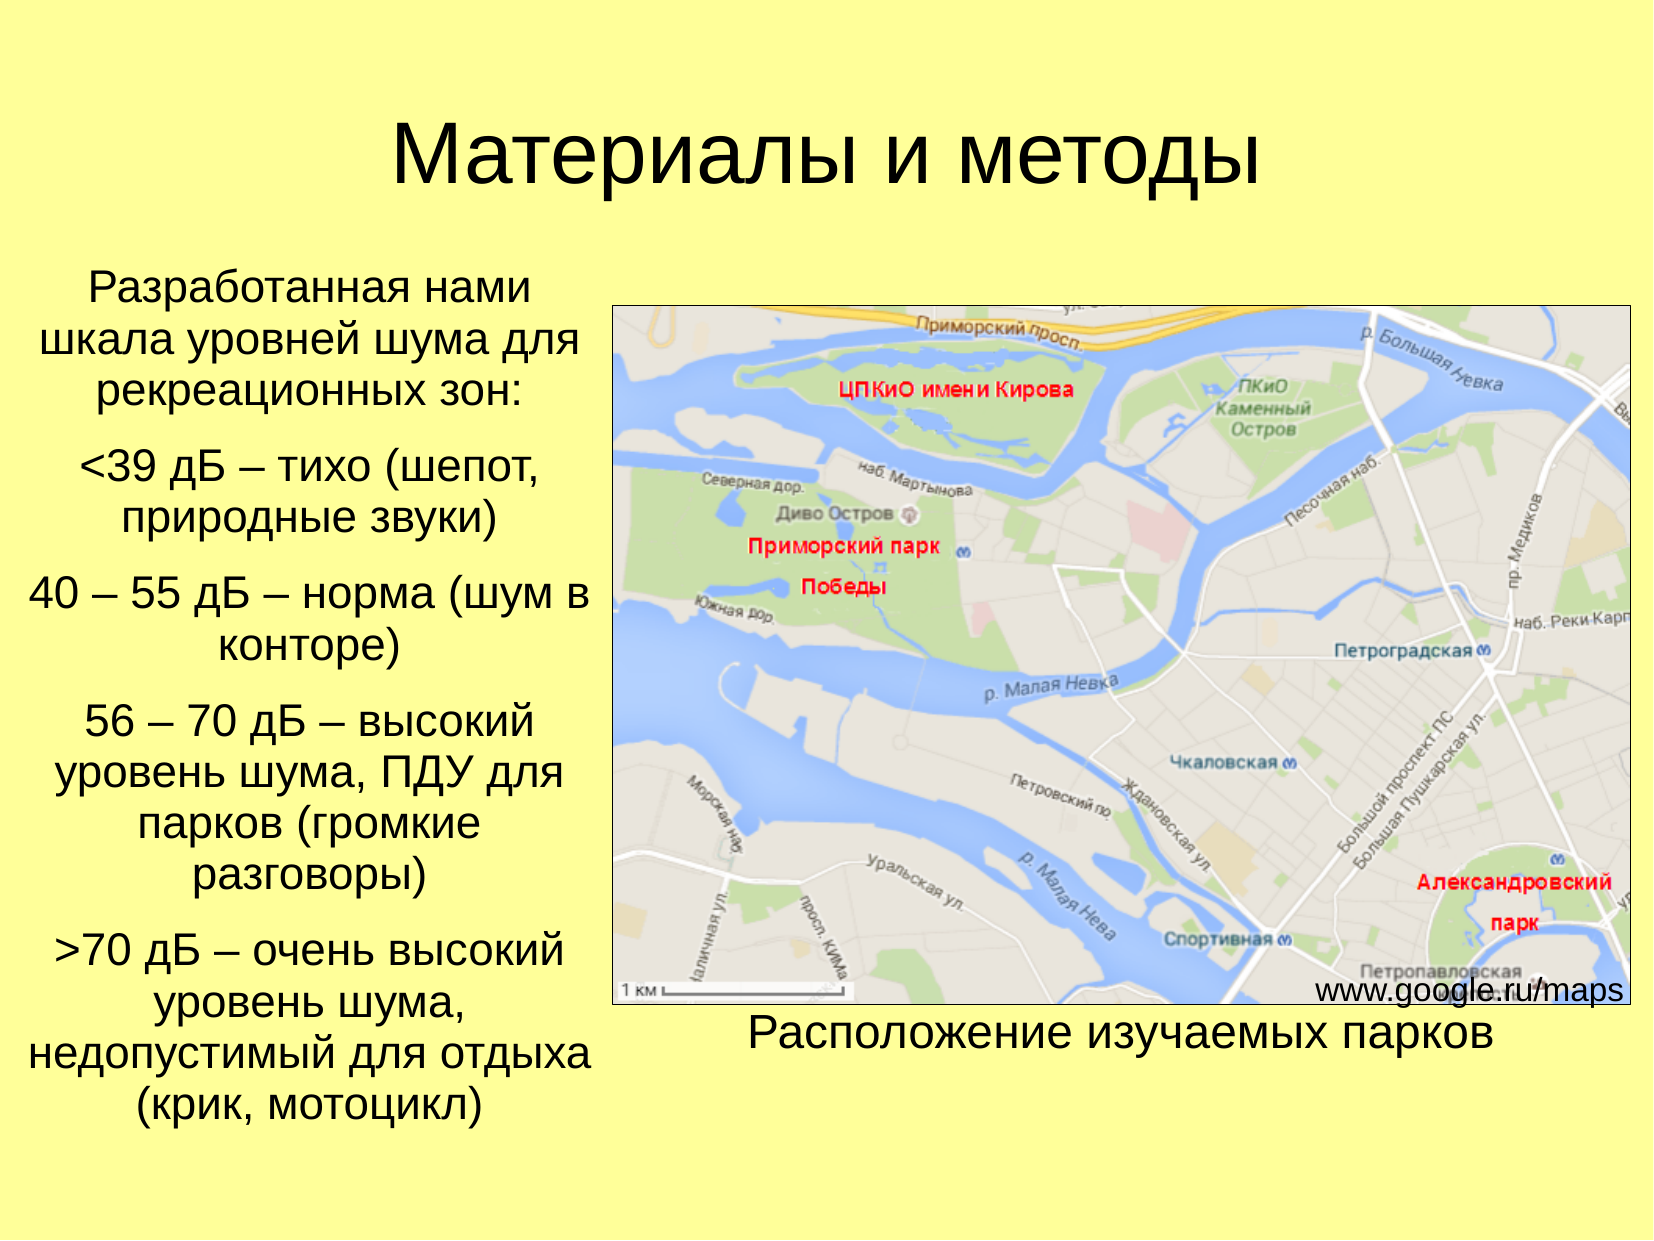

# Материалы и методы
Разработанная нами шкала уровней шума для рекреационных зон:
<39 дБ – тихо (шепот, природные звуки)
40 – 55 дБ – норма (шум в конторе)
56 – 70 дБ – высокий уровень шума, ПДУ для парков (громкие разговоры)
>70 дБ – очень высокий уровень шума, недопустимый для отдыха (крик, мотоцикл)
www.google.ru/maps
Расположение изучаемых парков